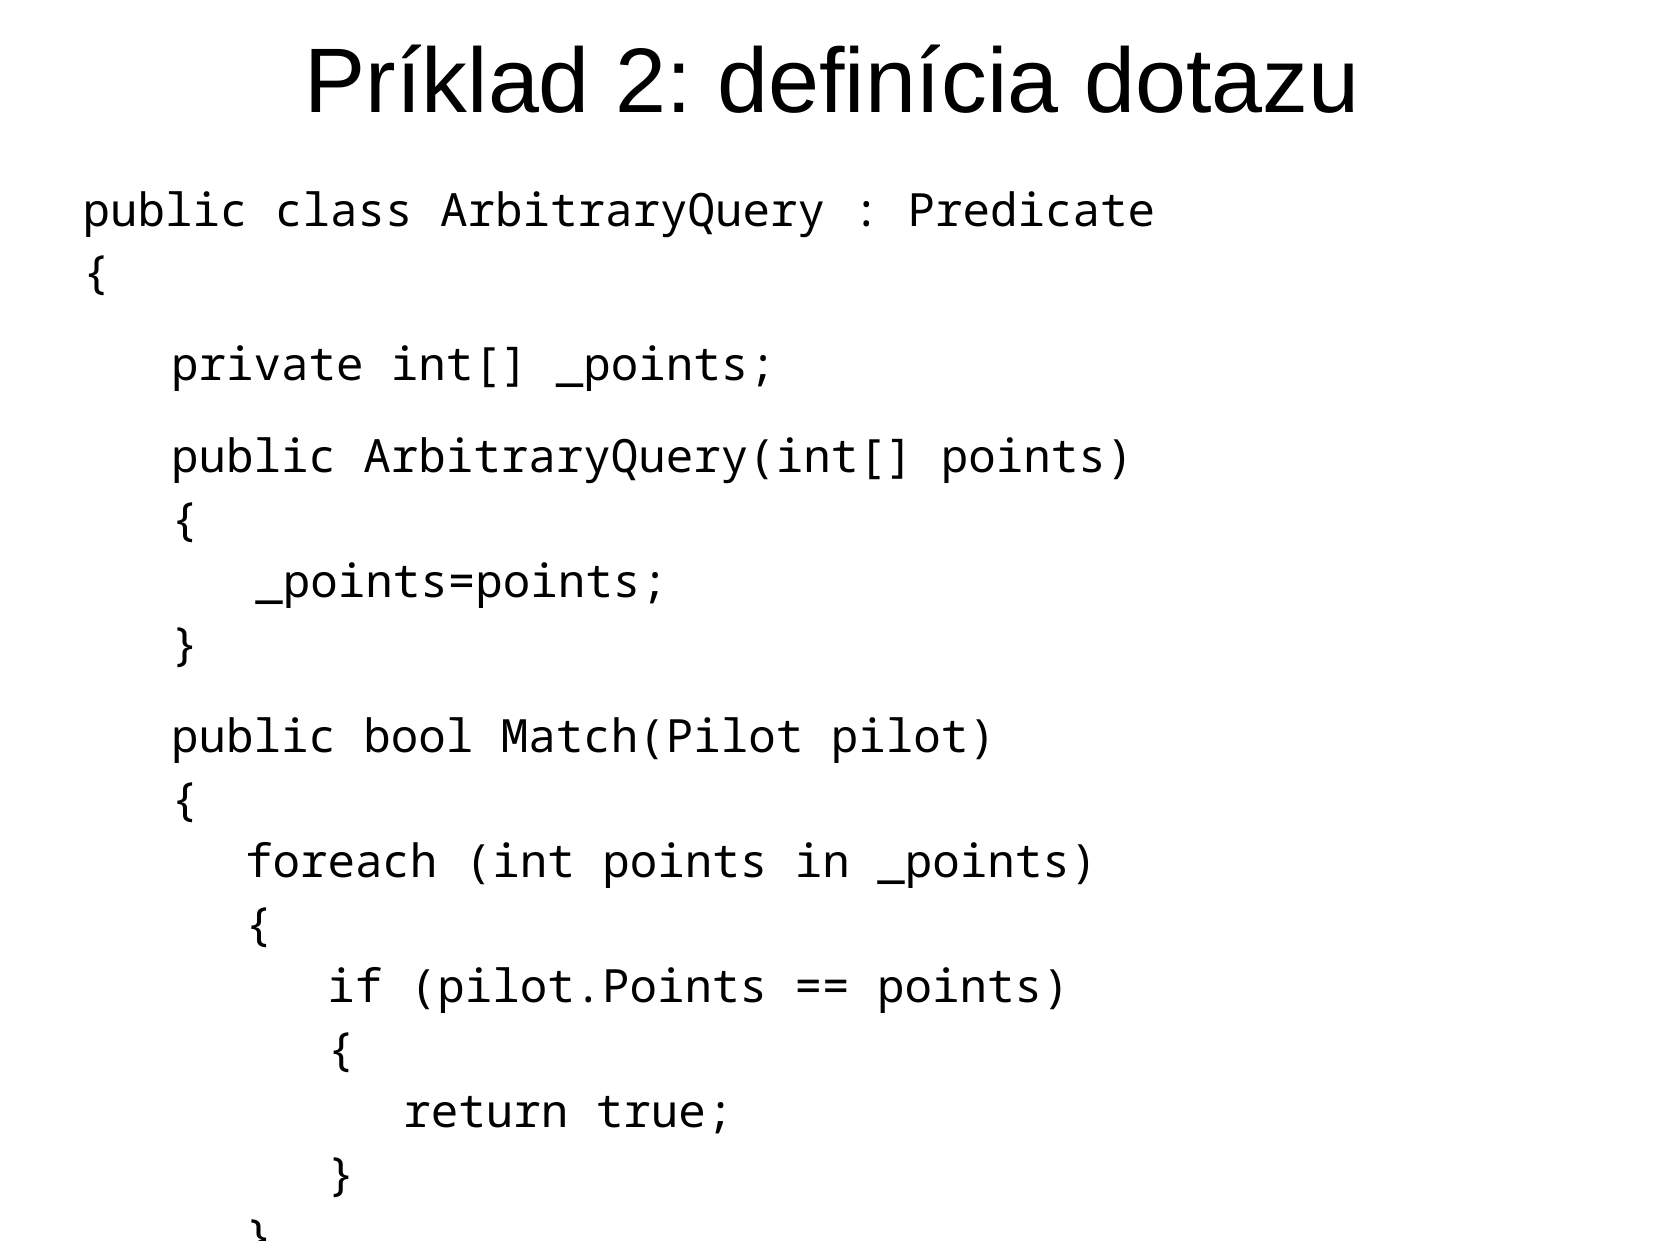

# Príklad 2: definícia dotazu
public class ArbitraryQuery : Predicate
{
private int[] _points;
public ArbitraryQuery(int[] points)
{
_points=points;
}
public bool Match(Pilot pilot)
{
foreach (int points in _points)
{
if (pilot.Points == points)
{
return true;
}
}
return pilot.Name.StartsWith("Rubens");
}
}